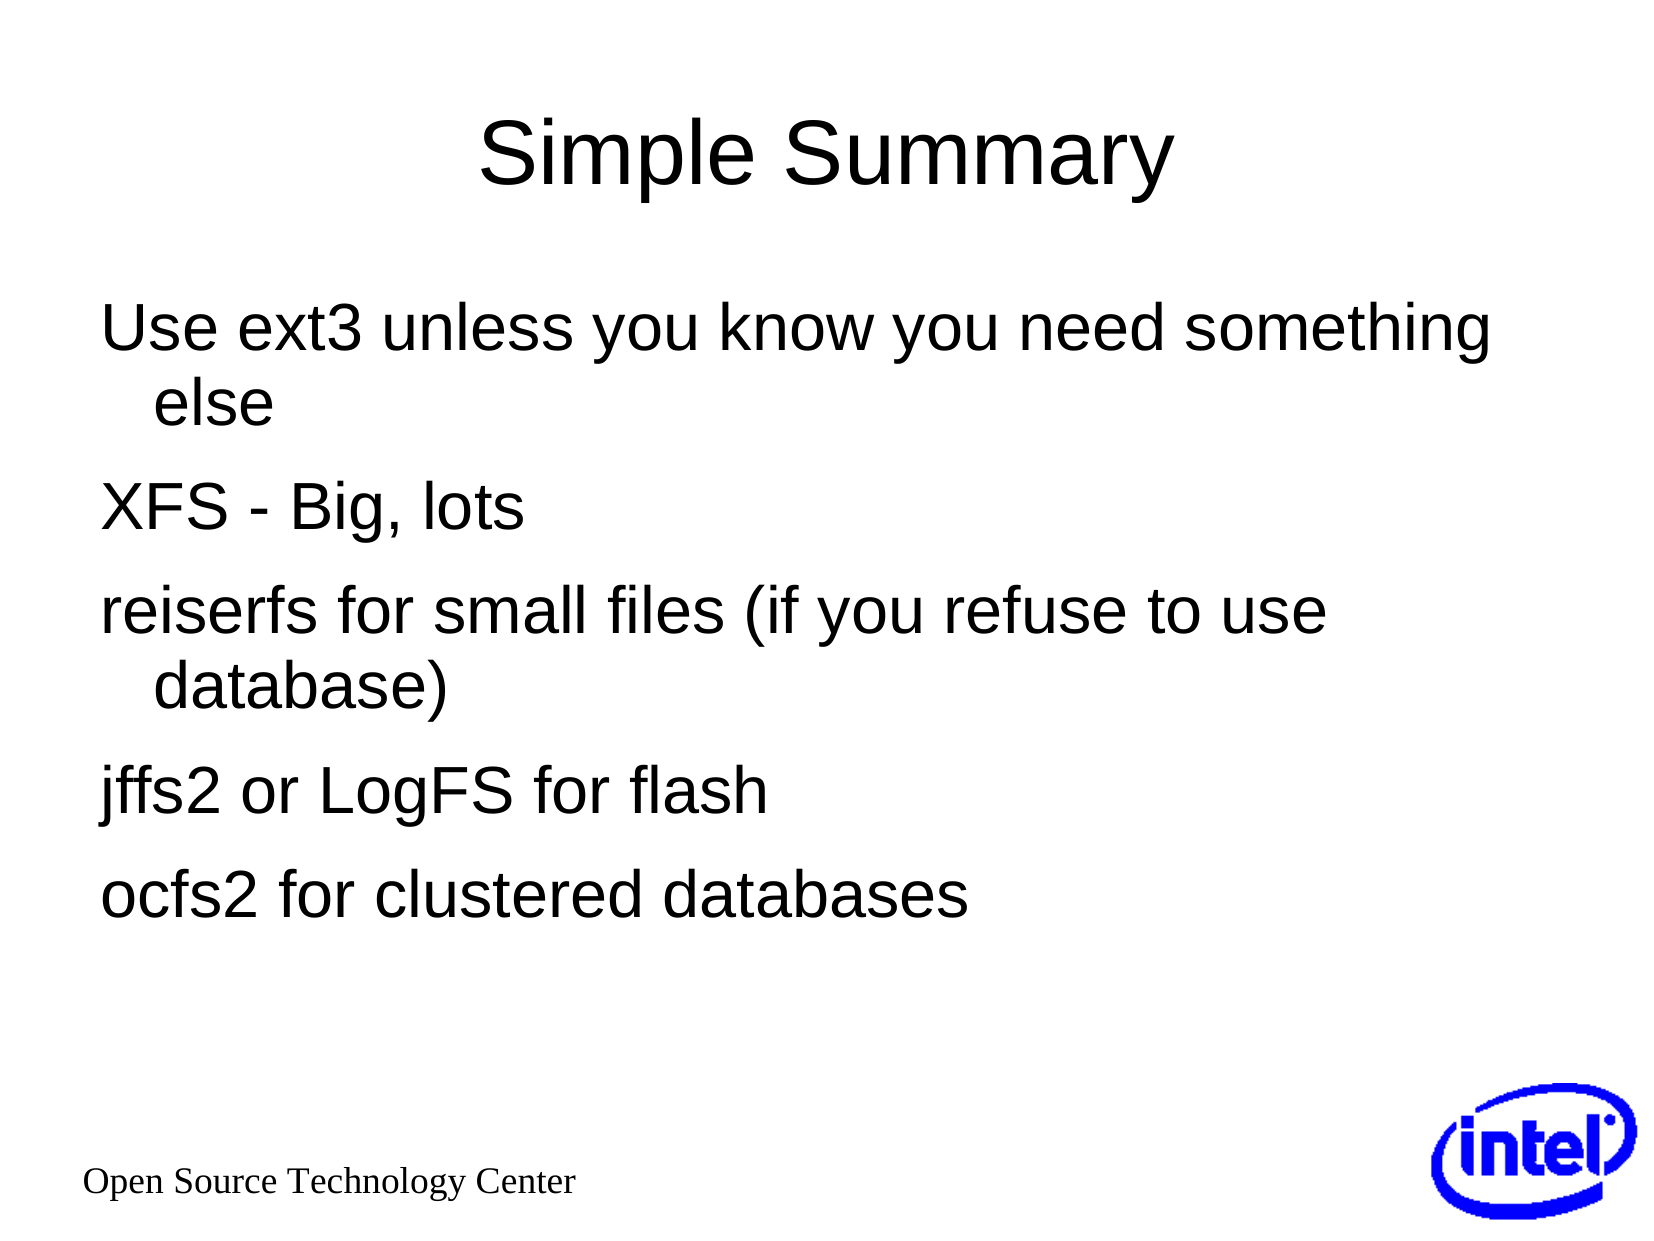

# Simple Summary
Use ext3 unless you know you need something else
XFS - Big, lots
reiserfs for small files (if you refuse to use database)
jffs2 or LogFS for flash
ocfs2 for clustered databases